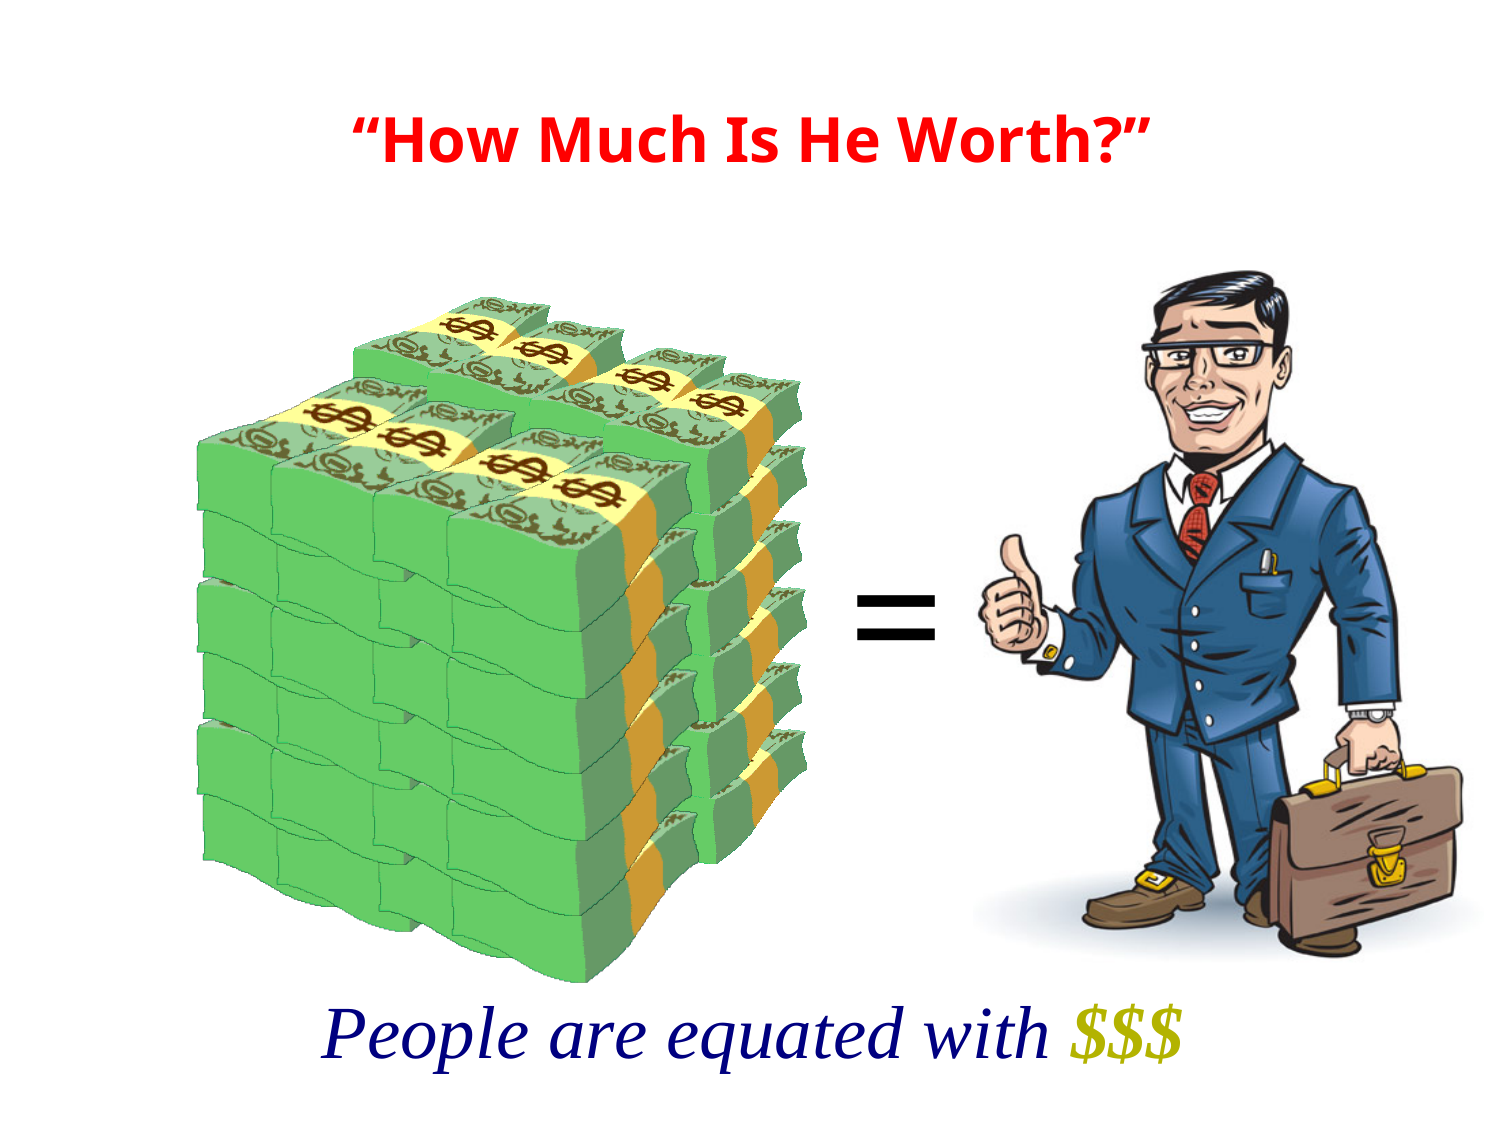

“How Much Is He Worth?”
=
People are equated with $$$